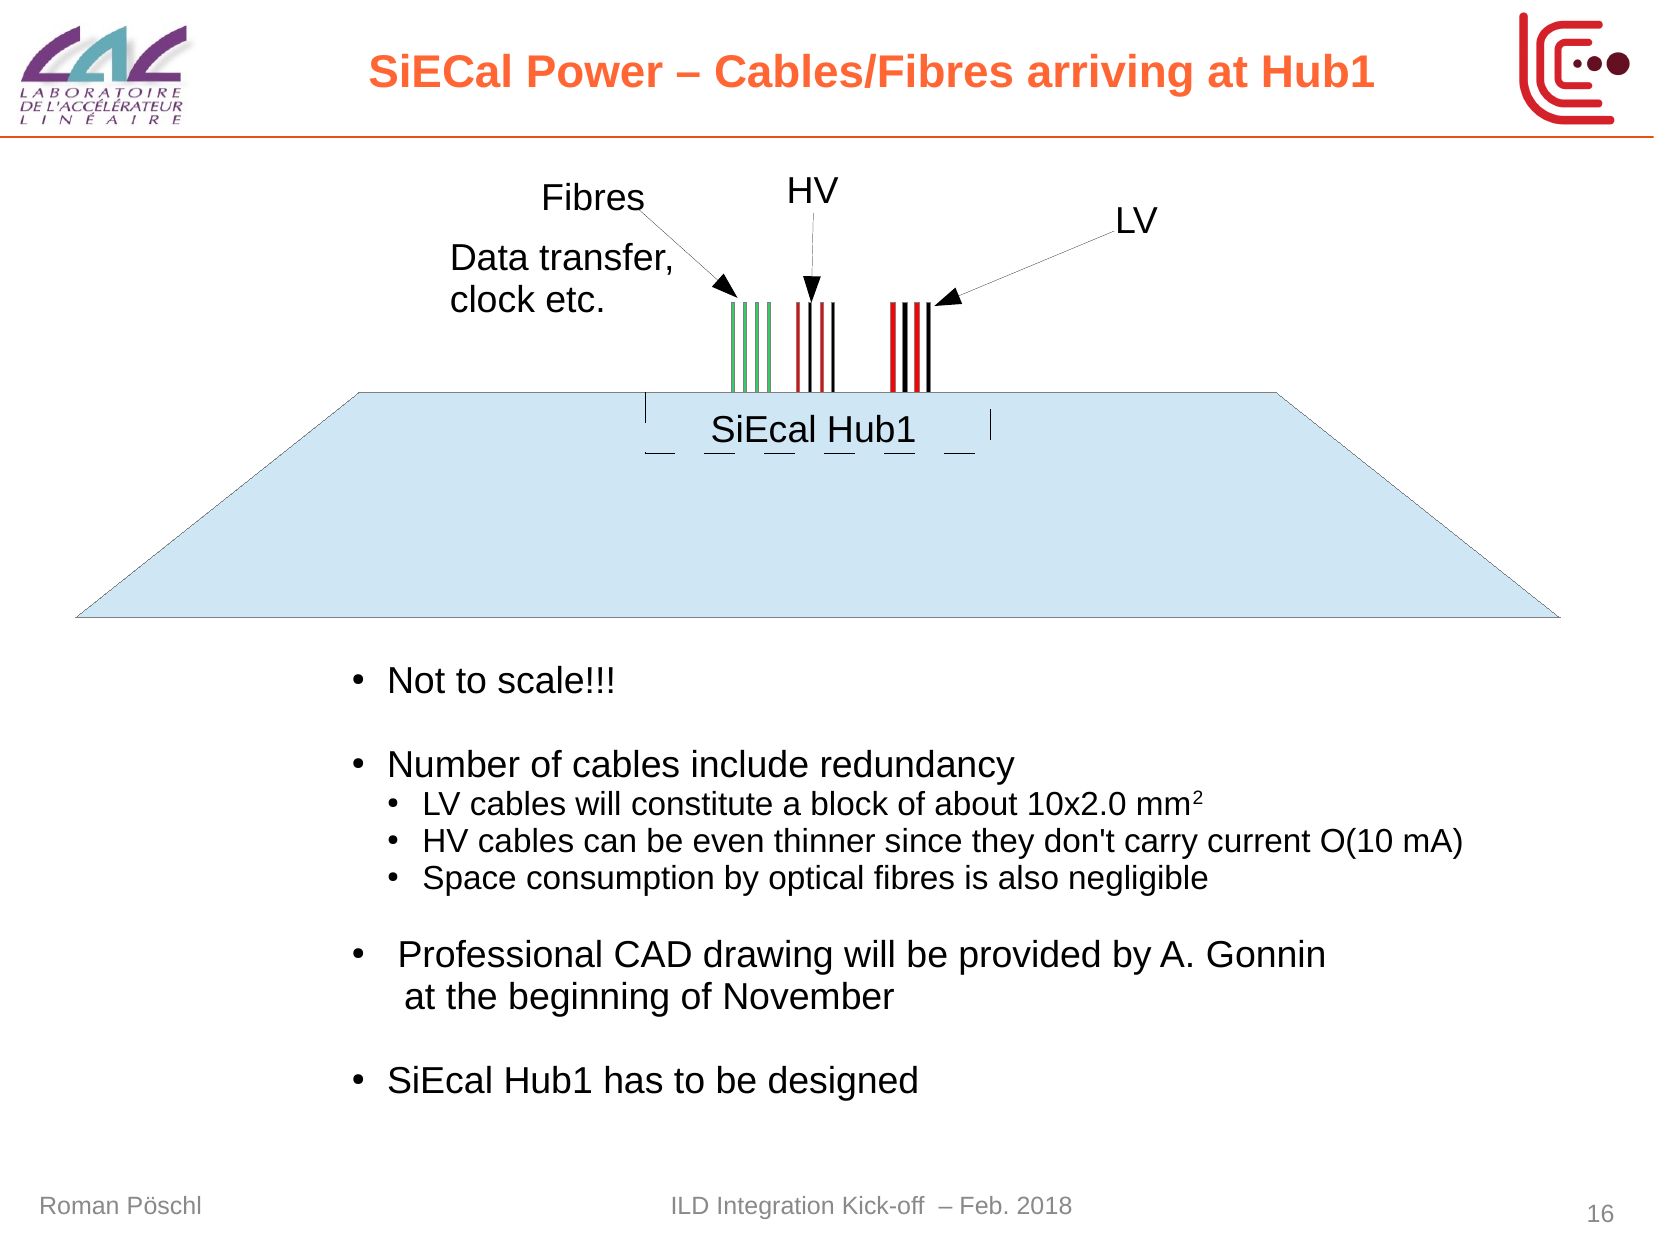

# SiECal Power – Cables/Fibres arriving at Hub1
HV
Fibres
LV
Data transfer,
clock etc.
SiEcal Hub1
Not to scale!!!
Number of cables include redundancy
LV cables will constitute a block of about 10x2.0 mm2
HV cables can be even thinner since they don't carry current O(10 mA)
Space consumption by optical fibres is also negligible
 Professional CAD drawing will be provided by A. Gonnin
 at the beginning of November
SiEcal Hub1 has to be designed